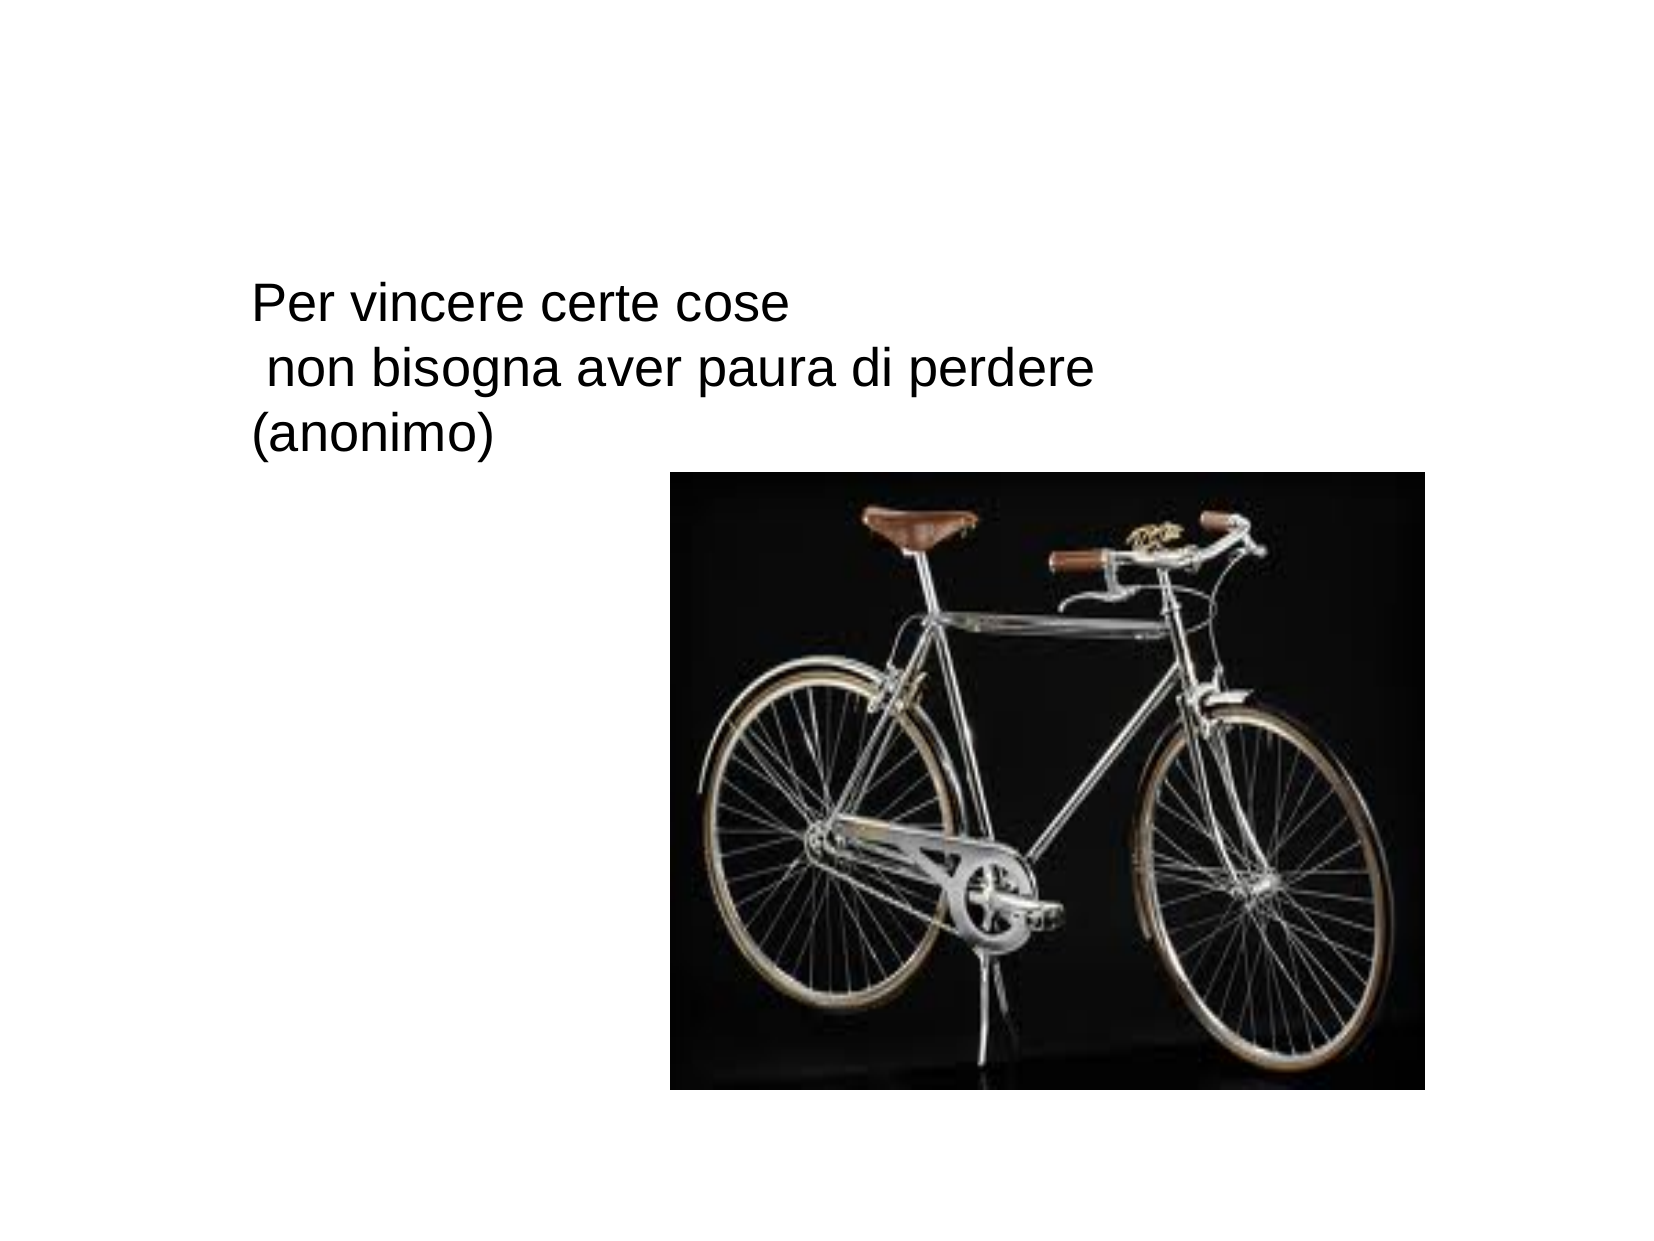

Per vincere certe cose
 non bisogna aver paura di perdere
(anonimo)